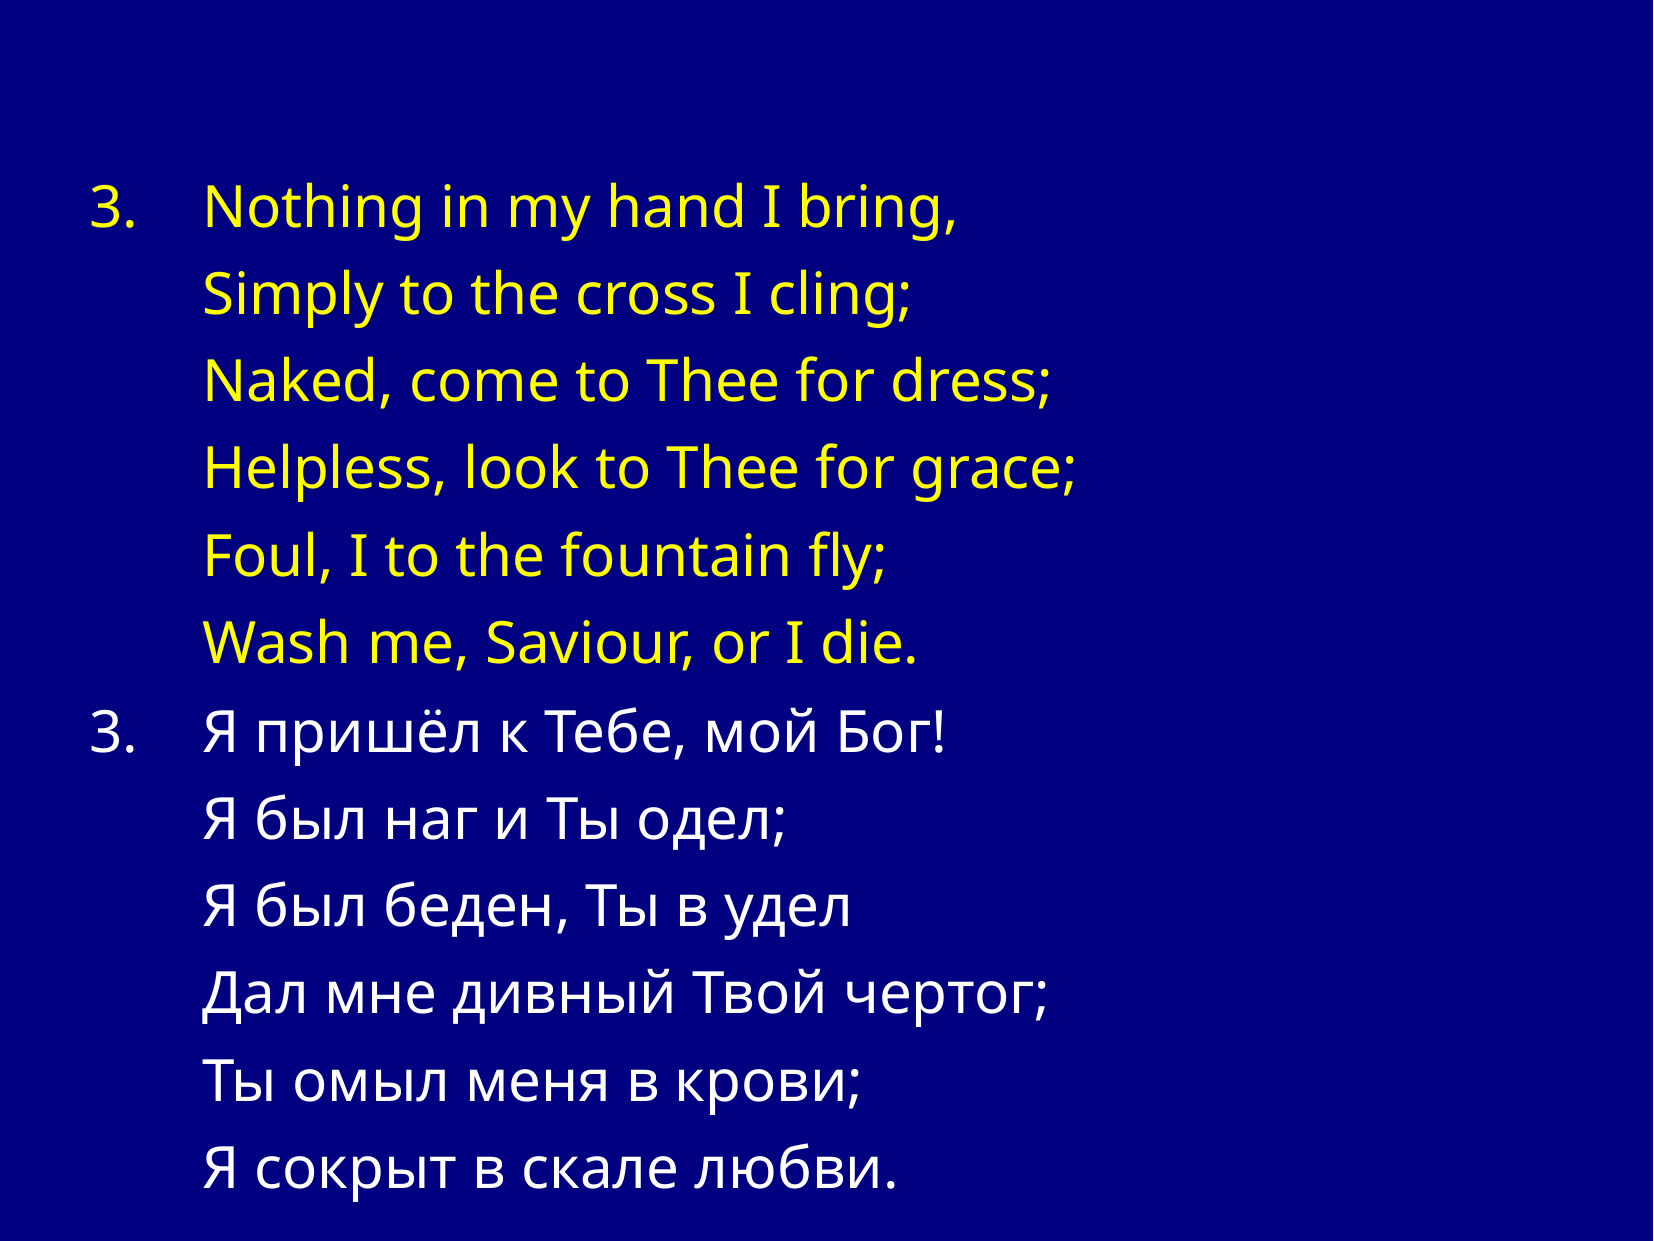

3.	Nothing in my hand I bring,
	Simply to the cross I cling;
	Naked, come to Thee for dress;
	Helpless, look to Thee for grace;
	Foul, I to the fountain fly;
	Wash me, Saviour, or I die.
3.	Я пришёл к Тебе, мой Бог!
	Я был наг и Ты одел;
	Я был беден, Ты в удел
	Дал мне дивный Твой чертог;
	Ты омыл меня в крови;
	Я сокрыт в скале любви.